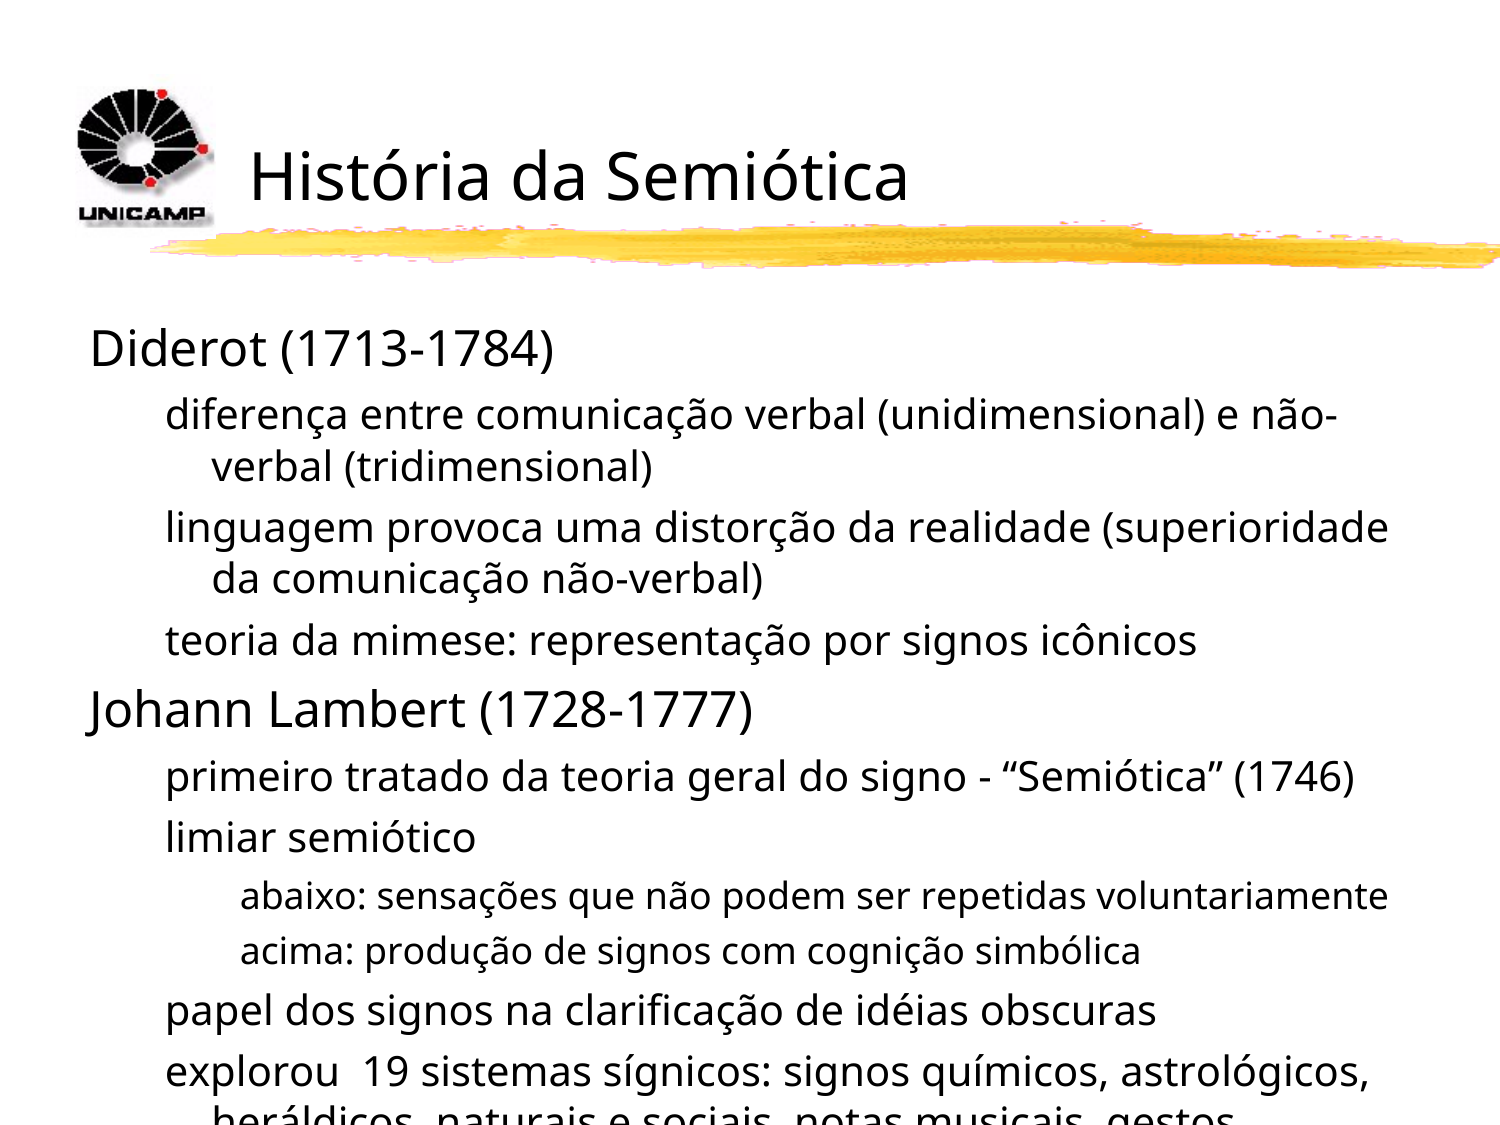

# História da Semiótica
Diderot (1713-1784)
diferença entre comunicação verbal (unidimensional) e não-verbal (tridimensional)
linguagem provoca uma distorção da realidade (superioridade da comunicação não-verbal)
teoria da mimese: representação por signos icônicos
Johann Lambert (1728-1777)
primeiro tratado da teoria geral do signo - “Semiótica” (1746)
limiar semiótico
abaixo: sensações que não podem ser repetidas voluntariamente
acima: produção de signos com cognição simbólica
papel dos signos na clarificação de idéias obscuras
explorou 19 sistemas sígnicos: signos químicos, astrológicos, heráldicos, naturais e sociais, notas musicais, gestos, hieroglifos